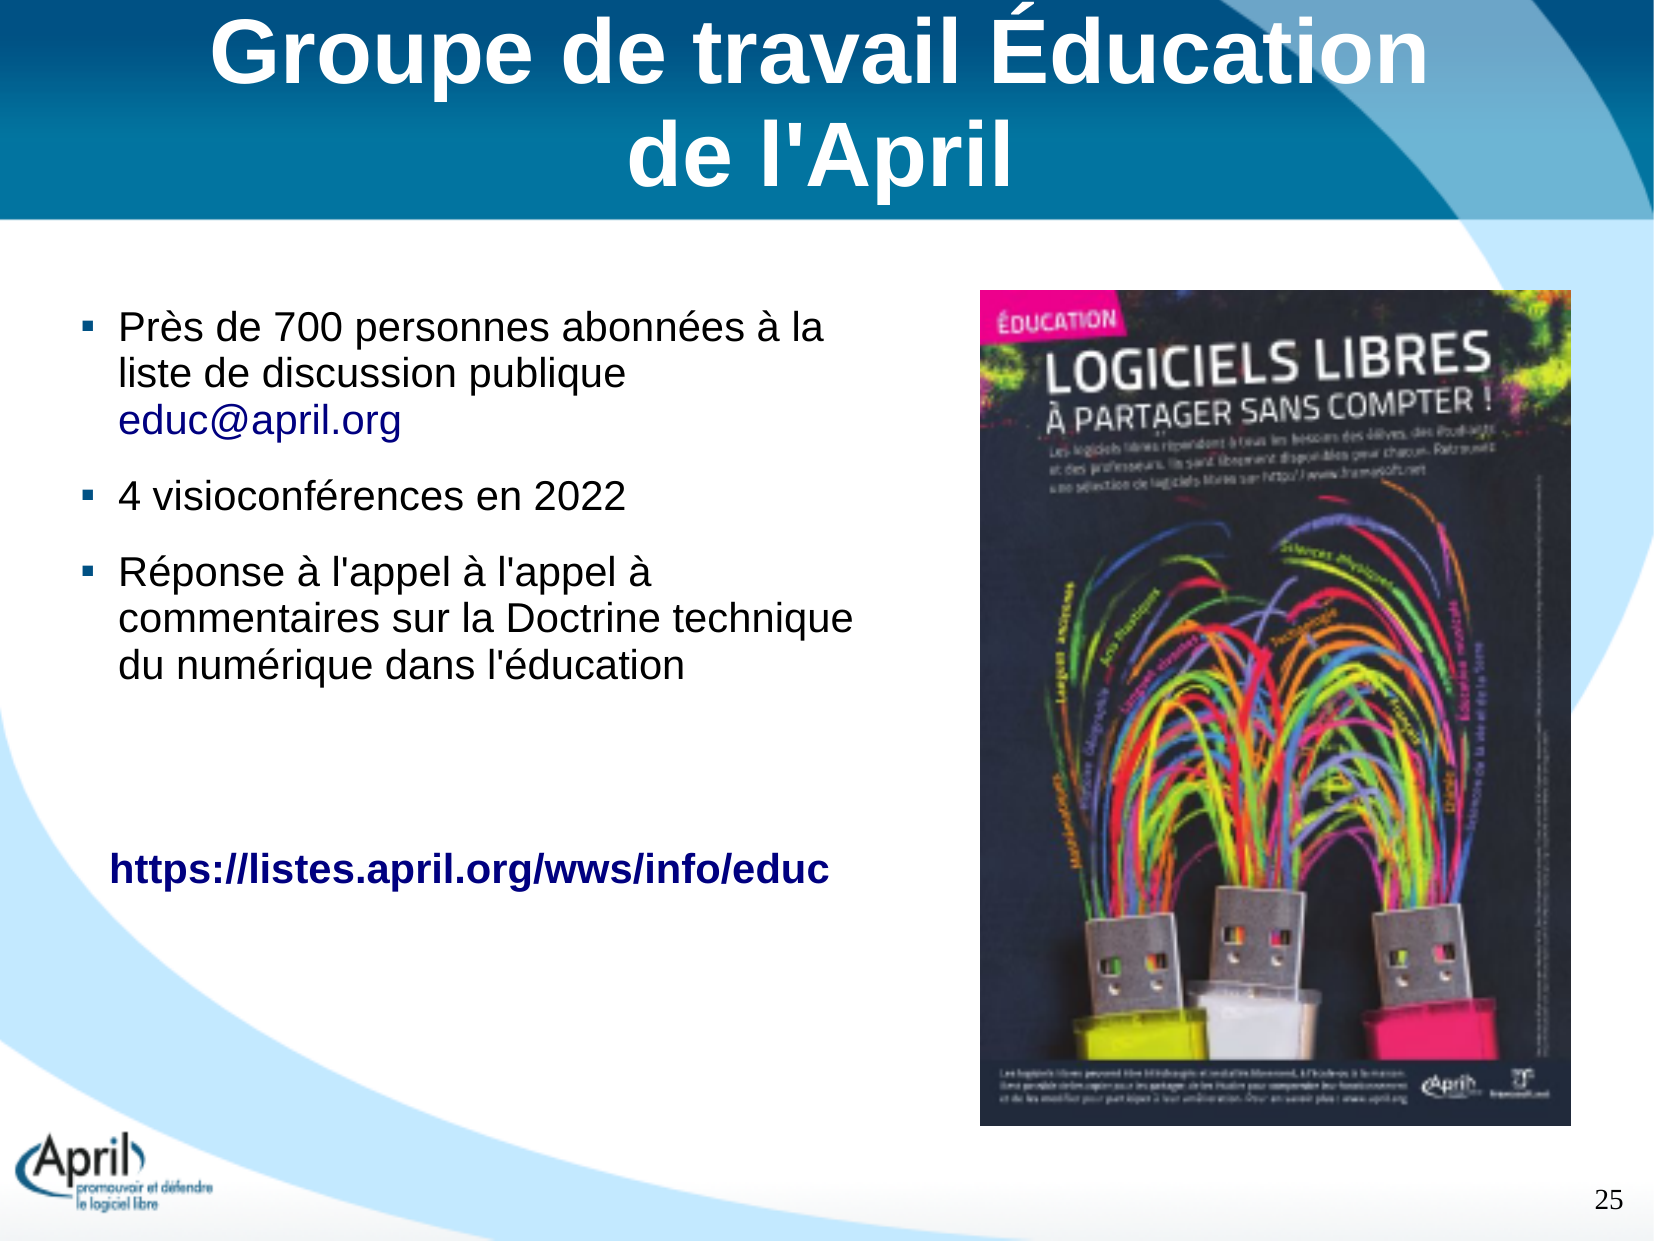

# Groupe de travail Éducation de l'April
Près de 700 personnes abonnées à la liste de discussion publique educ@april.org
4 visioconférences en 2022
Réponse à l'appel à l'appel à commentaires sur la Doctrine technique du numérique dans l'éducation
https://listes.april.org/wws/info/educ
25